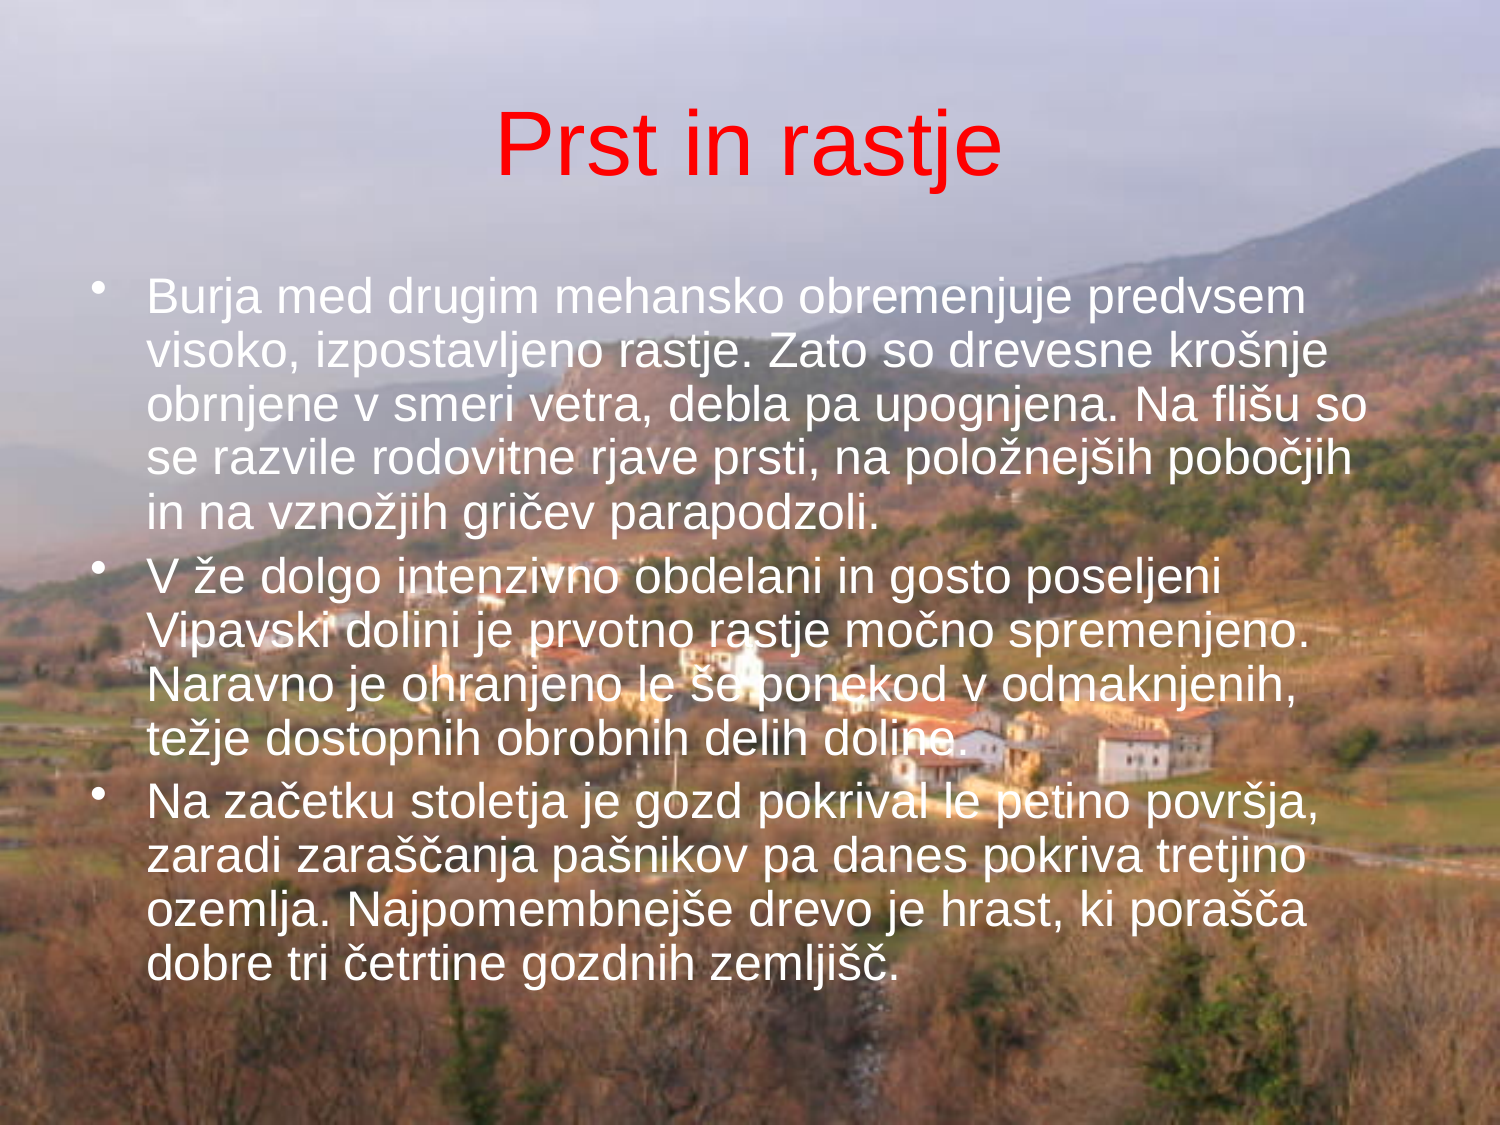

# Prst in rastje
Burja med drugim mehansko obremenjuje predvsem visoko, izpostavljeno rastje. Zato so drevesne krošnje obrnjene v smeri vetra, debla pa upognjena. Na flišu so se razvile rodovitne rjave prsti, na položnejših pobočjih in na vznožjih gričev parapodzoli.
V že dolgo intenzivno obdelani in gosto poseljeni Vipavski dolini je prvotno rastje močno spremenjeno. Naravno je ohranjeno le še ponekod v odmaknjenih, težje dostopnih obrobnih delih doline.
Na začetku stoletja je gozd pokrival le petino površja, zaradi zaraščanja pašnikov pa danes pokriva tretjino ozemlja. Najpomembnejše drevo je hrast, ki porašča dobre tri četrtine gozdnih zemljišč.